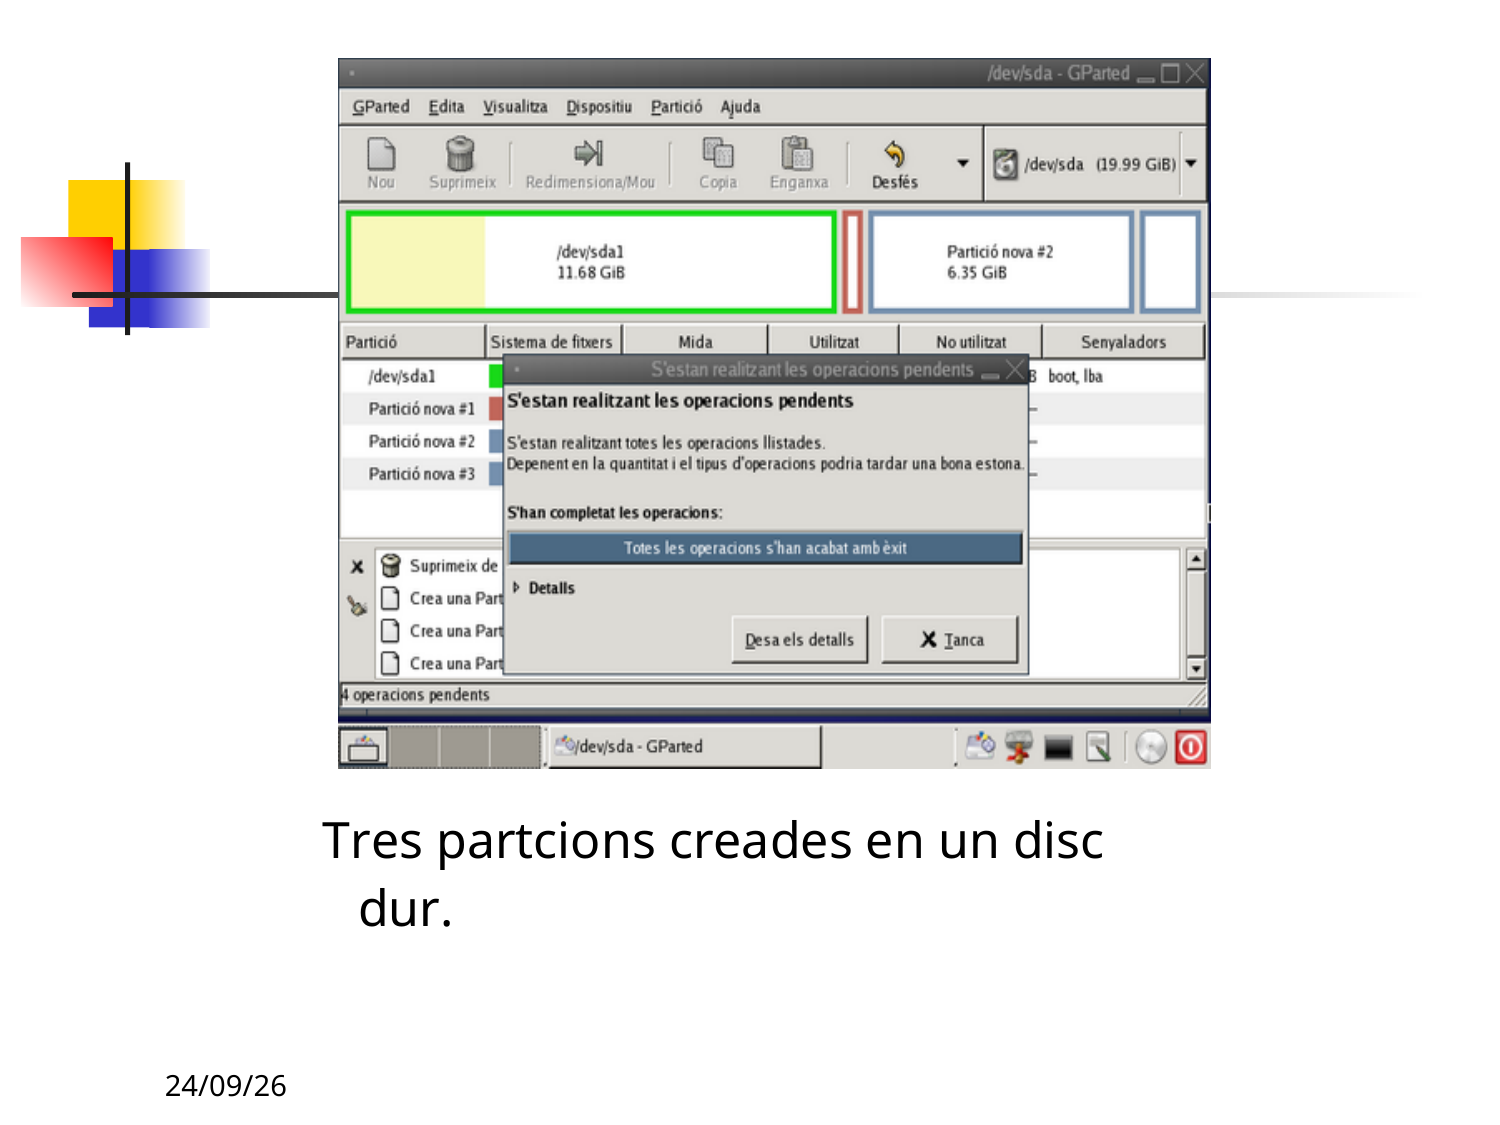

Tres partcions creades en un disc dur.